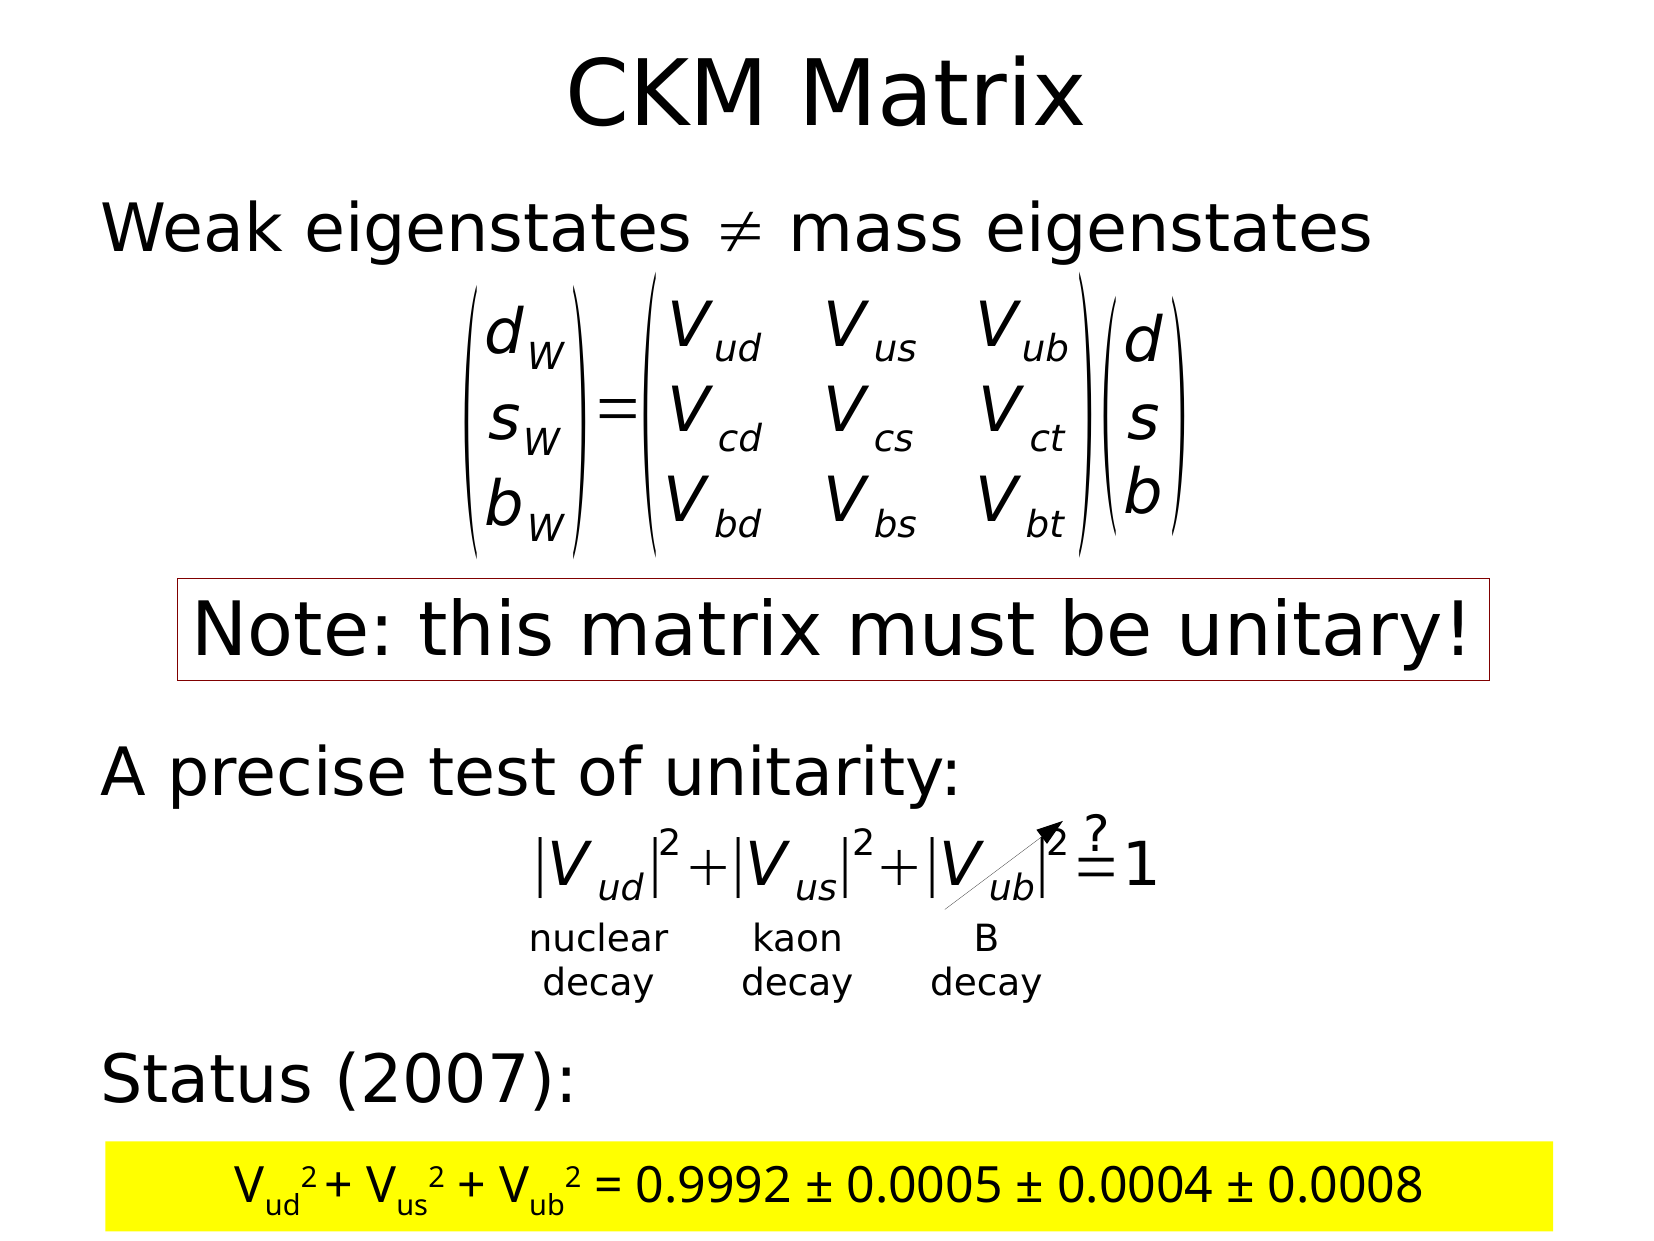

# CKM Matrix
Weak eigenstates ≠ mass eigenstates
Note: this matrix must be unitary!
A precise test of unitarity:
?
nuclear
decay
kaon
decay
B
decay
Status (2007):
Vud2 + Vus2 + Vub2 = 0.9992 ± 0.0005 ± 0.0004 ± 0.0008